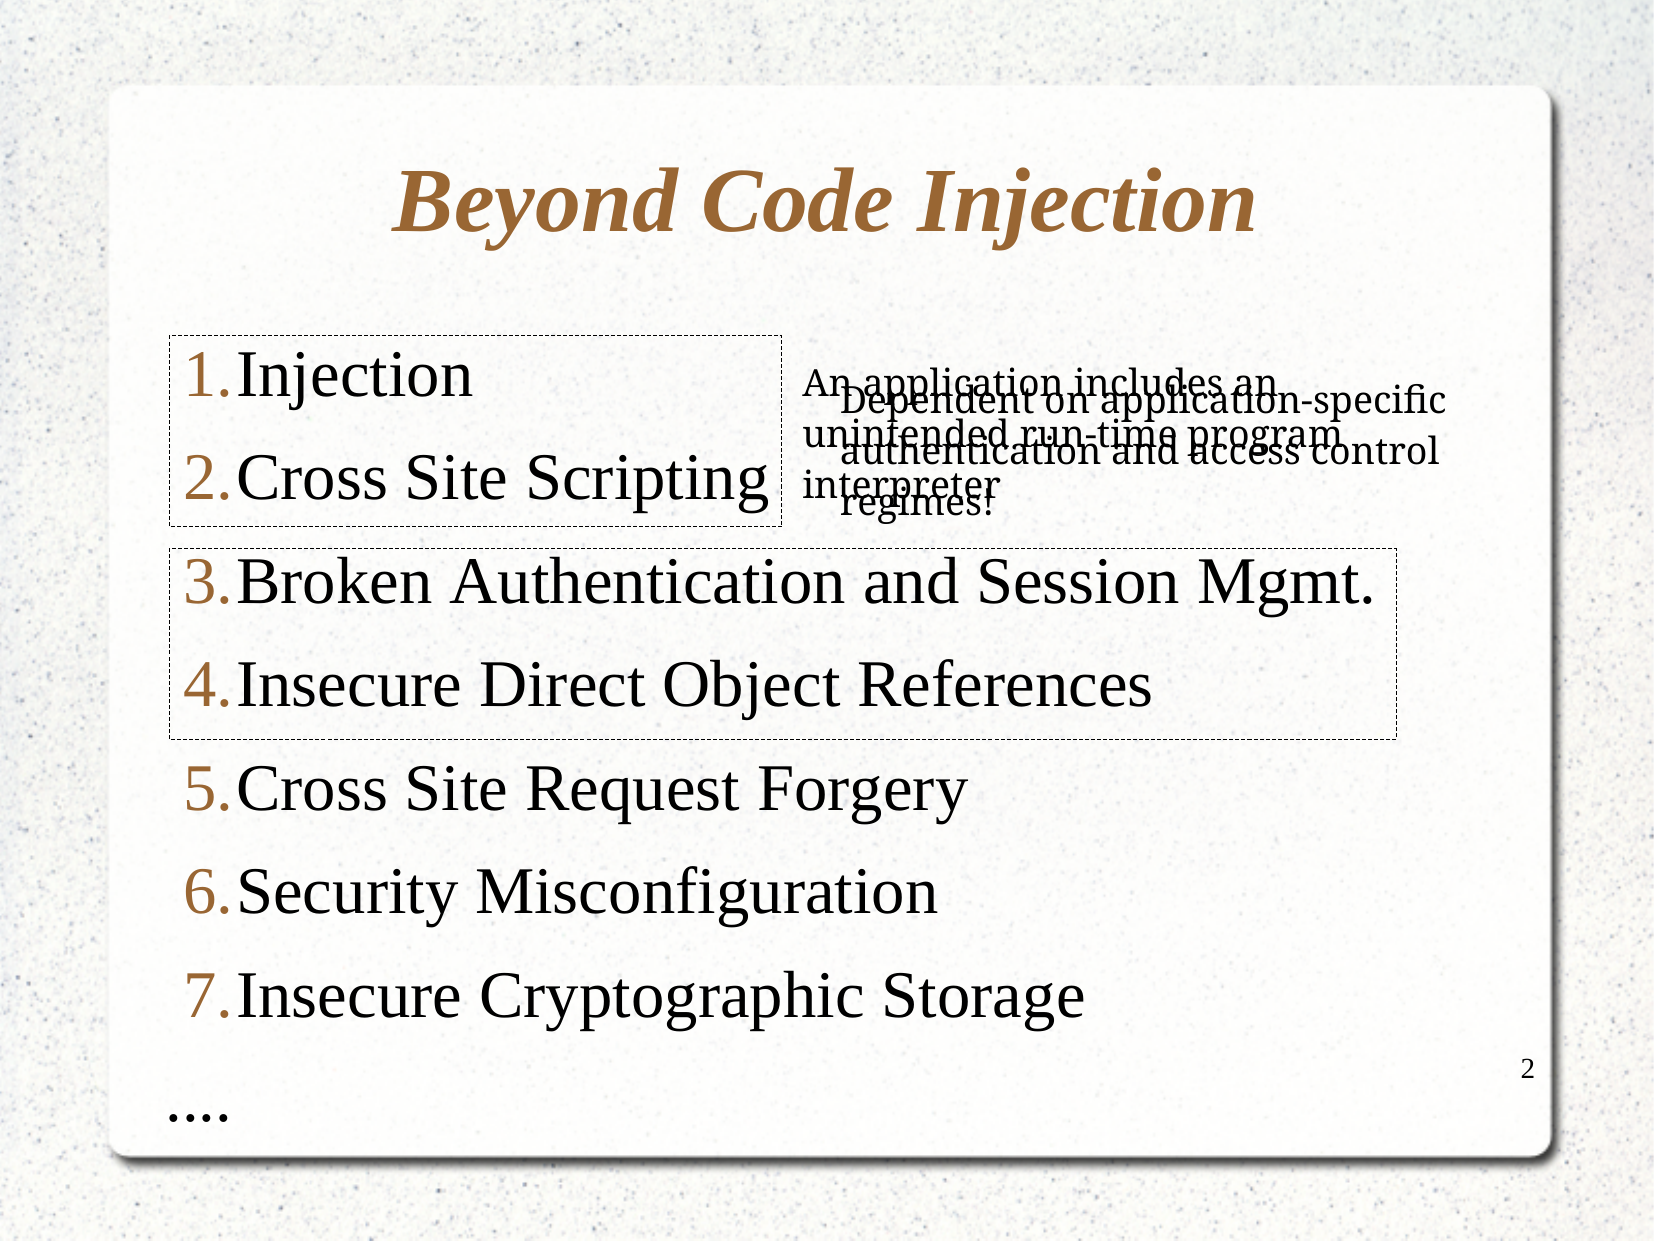

# Beyond Code Injection
An application includes an unintended run-time program interpreter
Injection
Cross Site Scripting
Broken Authentication and Session Mgmt.
Insecure Direct Object References
Cross Site Request Forgery
Security Misconfiguration
Insecure Cryptographic Storage
....
Dependent on application-specific authentication and access control regimes!
2